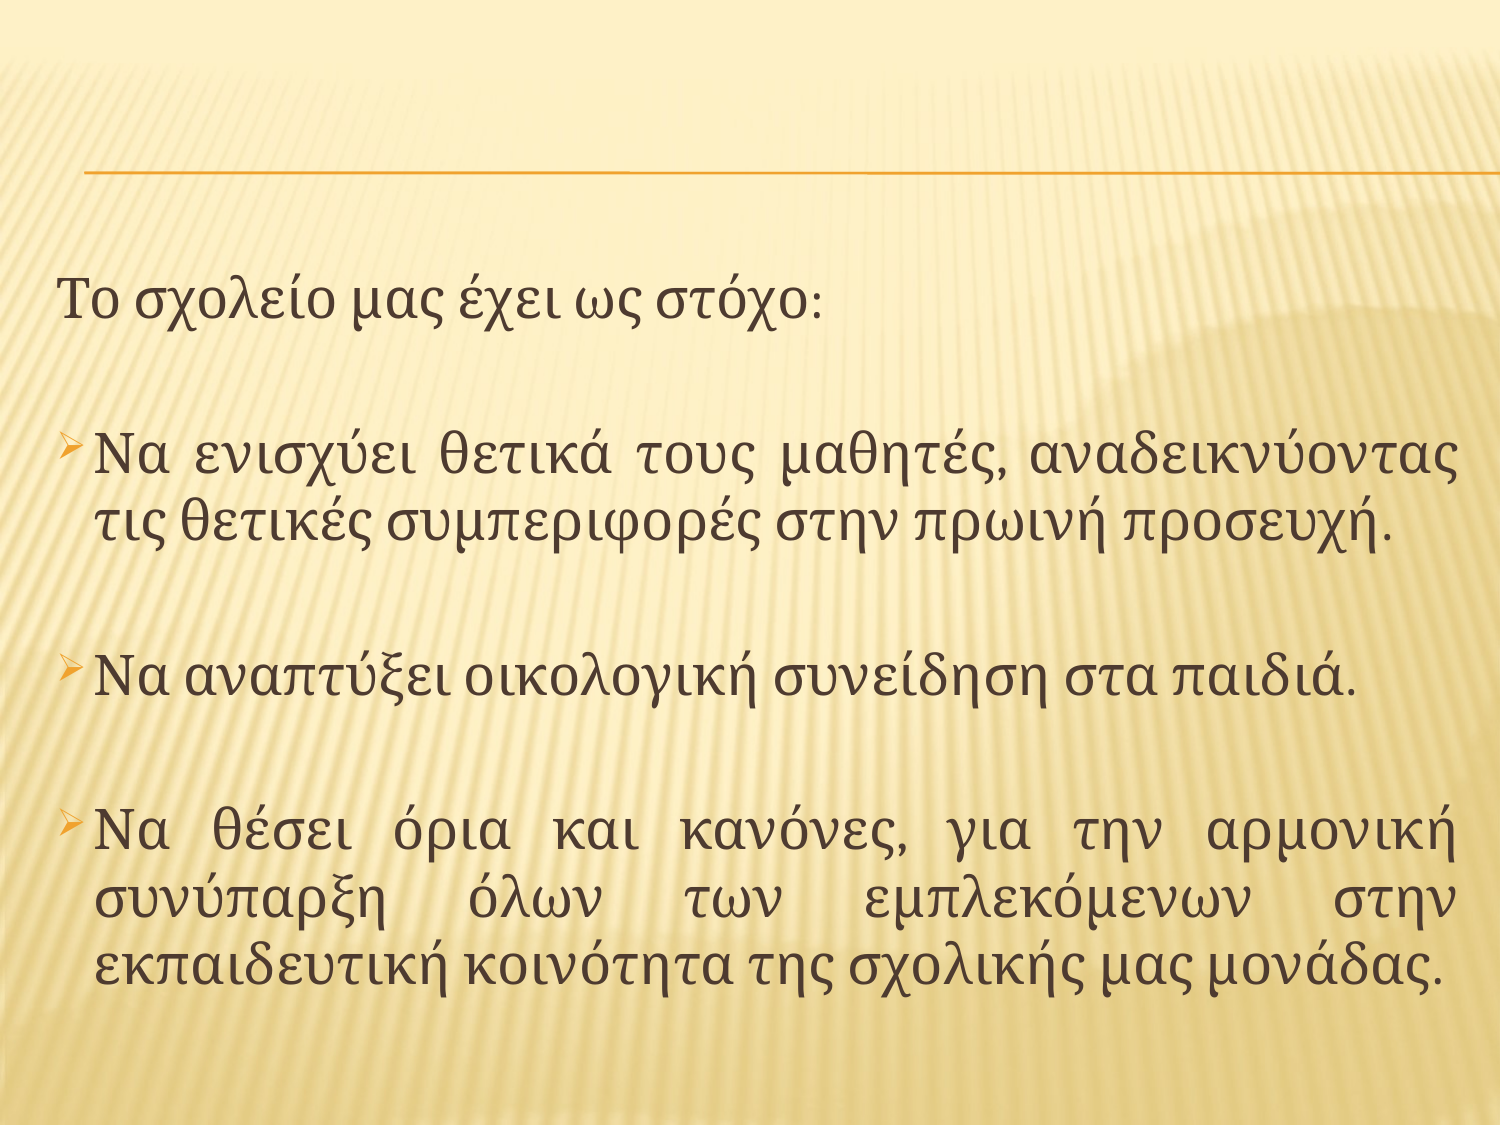

# Το σχολείο μας έχει ως στόχο:
Να ενισχύει θετικά τους μαθητές, αναδεικνύοντας τις θετικές συμπεριφορές στην πρωινή προσευχή.
Να αναπτύξει οικολογική συνείδηση στα παιδιά.
Να θέσει όρια και κανόνες, για την αρμονική συνύπαρξη όλων των εμπλεκόμενων στην εκπαιδευτική κοινότητα της σχολικής μας μονάδας.